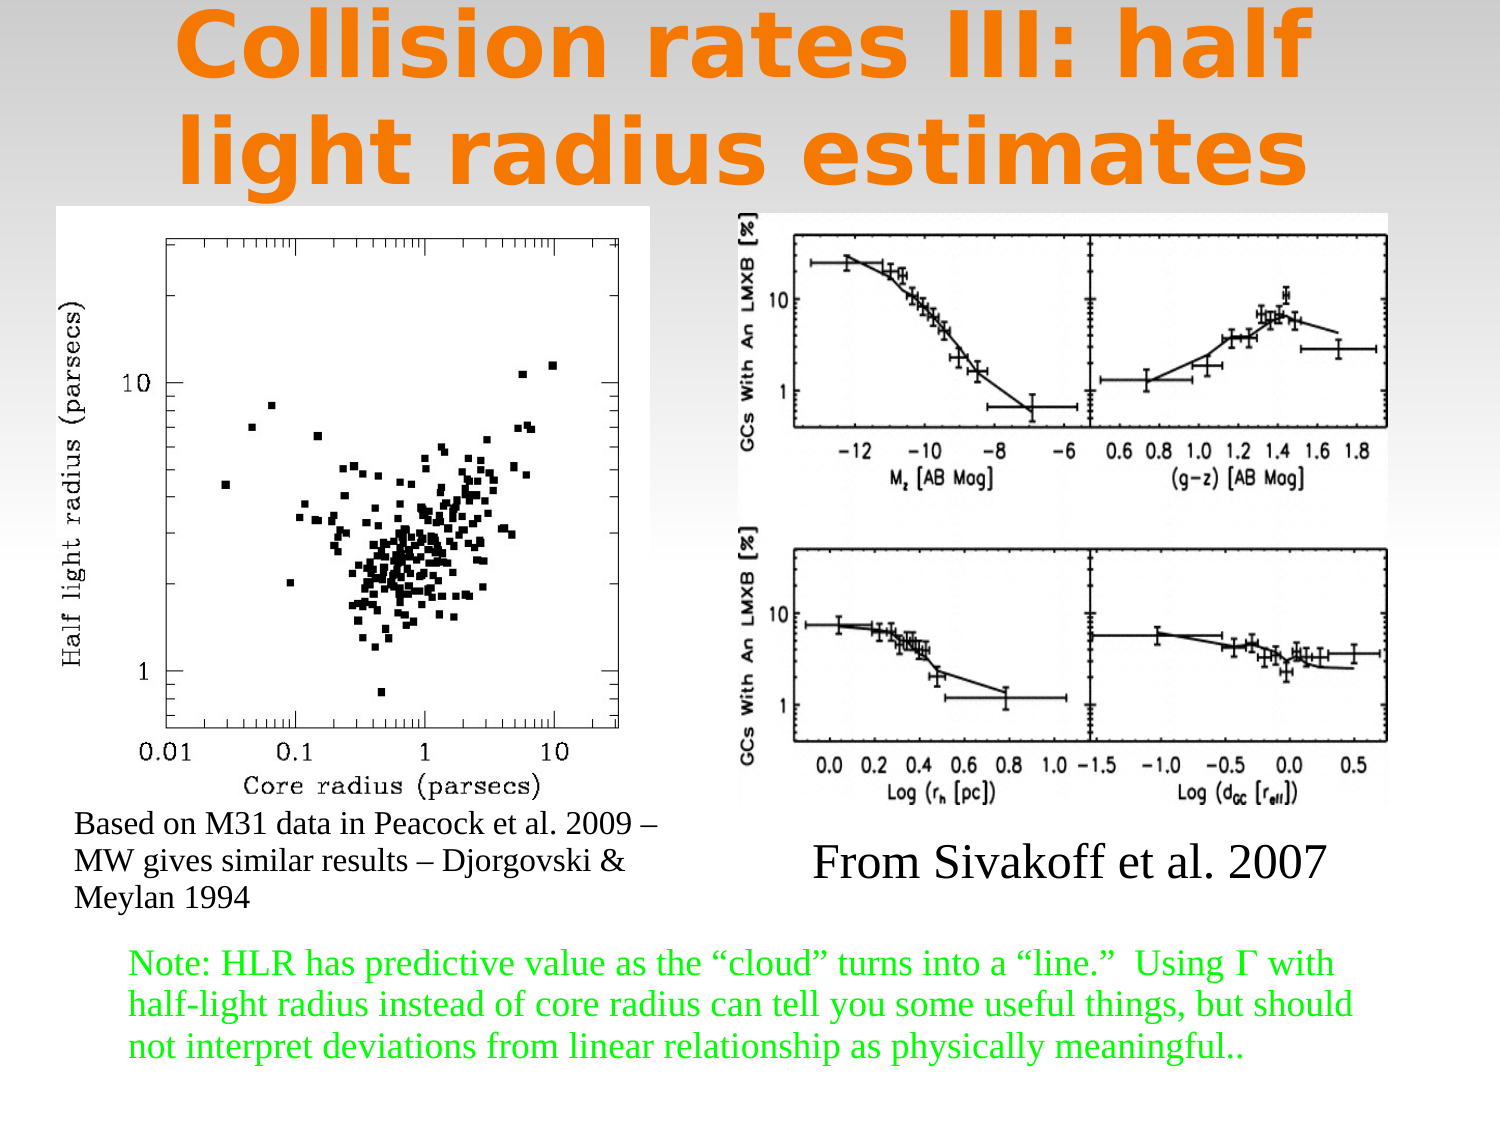

# Collision rates III: half light radius estimates
Based on M31 data in Peacock et al. 2009 – MW gives similar results – Djorgovski & Meylan 1994
From Sivakoff et al. 2007
Note: HLR has predictive value as the “cloud” turns into a “line.” Using G with half-light radius instead of core radius can tell you some useful things, but should not interpret deviations from linear relationship as physically meaningful..